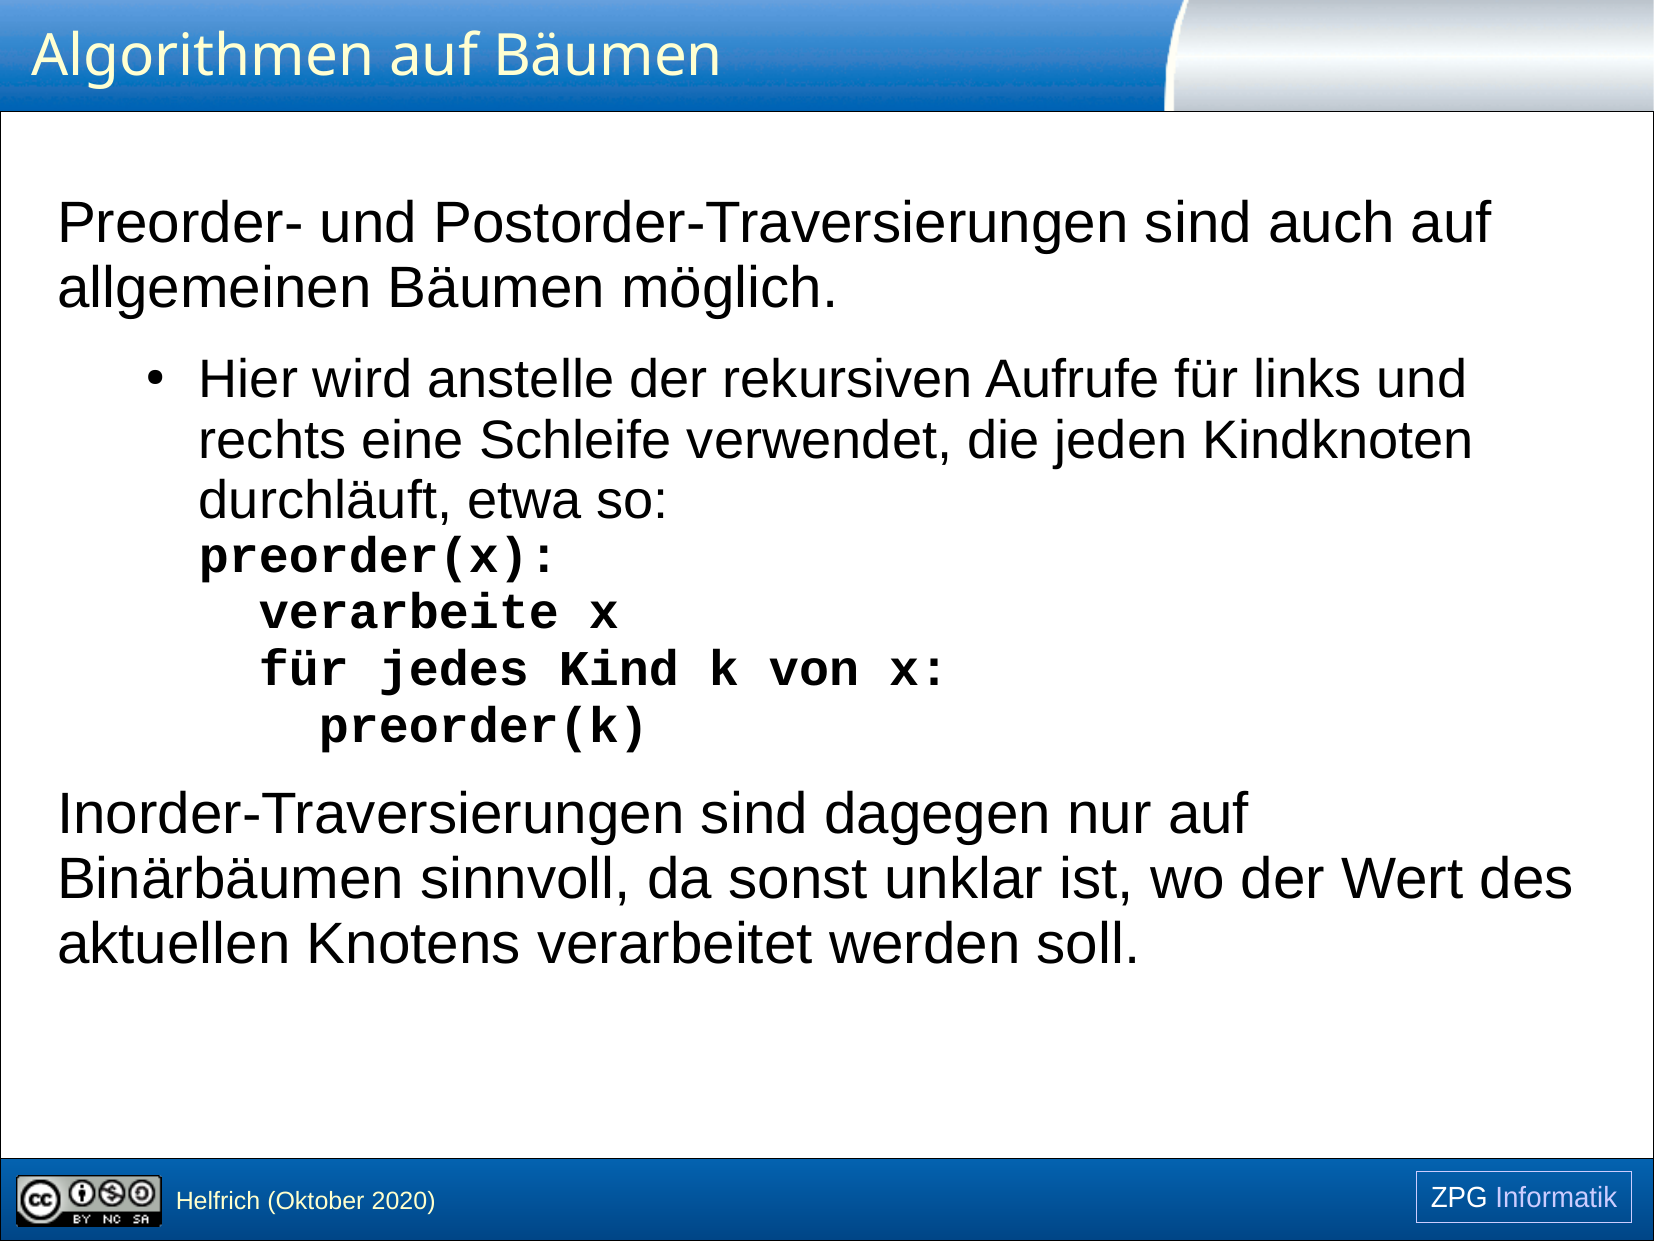

# Algorithmen auf Bäumen
Preorder- und Postorder-Traversierungen sind auch auf allgemeinen Bäumen möglich.
Hier wird anstelle der rekursiven Aufrufe für links und rechts eine Schleife verwendet, die jeden Kindknoten durchläuft, etwa so:
preorder(x):
 verarbeite x
 für jedes Kind k von x:
 preorder(k)
Inorder-Traversierungen sind dagegen nur auf Binärbäumen sinnvoll, da sonst unklar ist, wo der Wert des aktuellen Knotens verarbeitet werden soll.